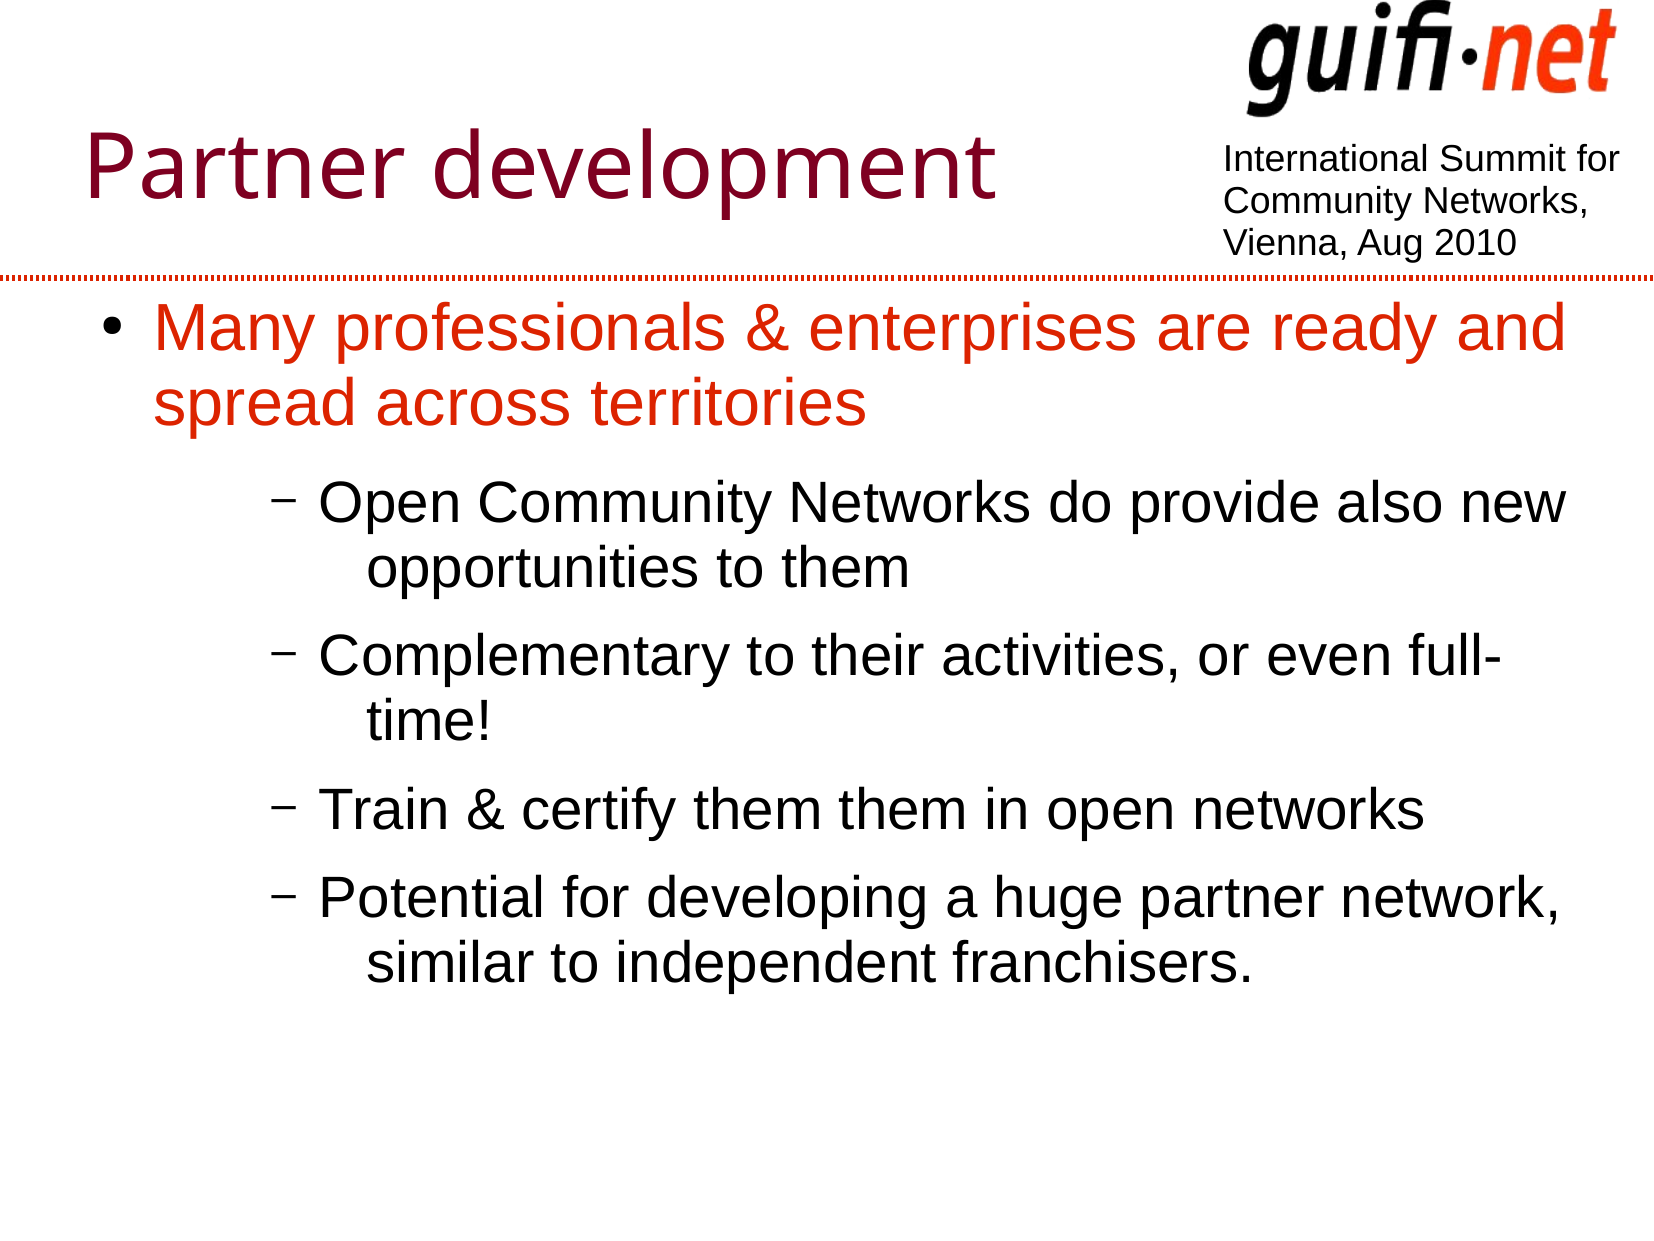

# Partner development
Many professionals & enterprises are ready and spread across territories
Open Community Networks do provide also new opportunities to them
Complementary to their activities, or even full-time!
Train & certify them them in open networks
Potential for developing a huge partner network, similar to independent franchisers.